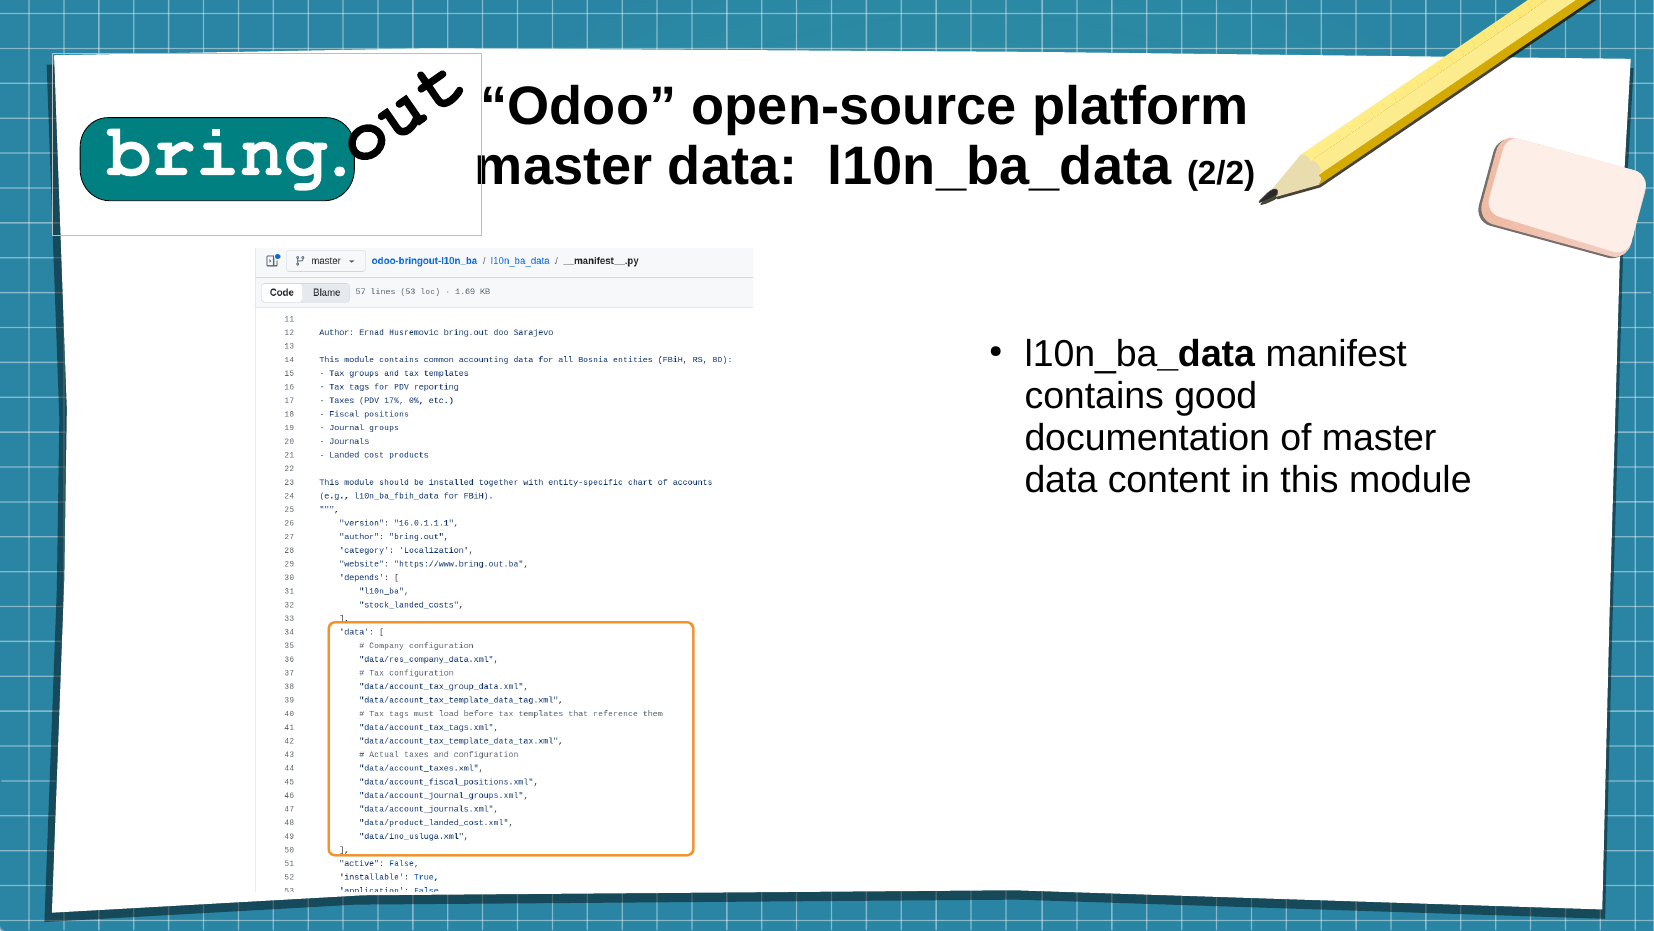

# “Odoo” open-source platform master data: l10n_ba_data (2/2)
l10n_ba_data manifest contains good documentation of master data content in this module